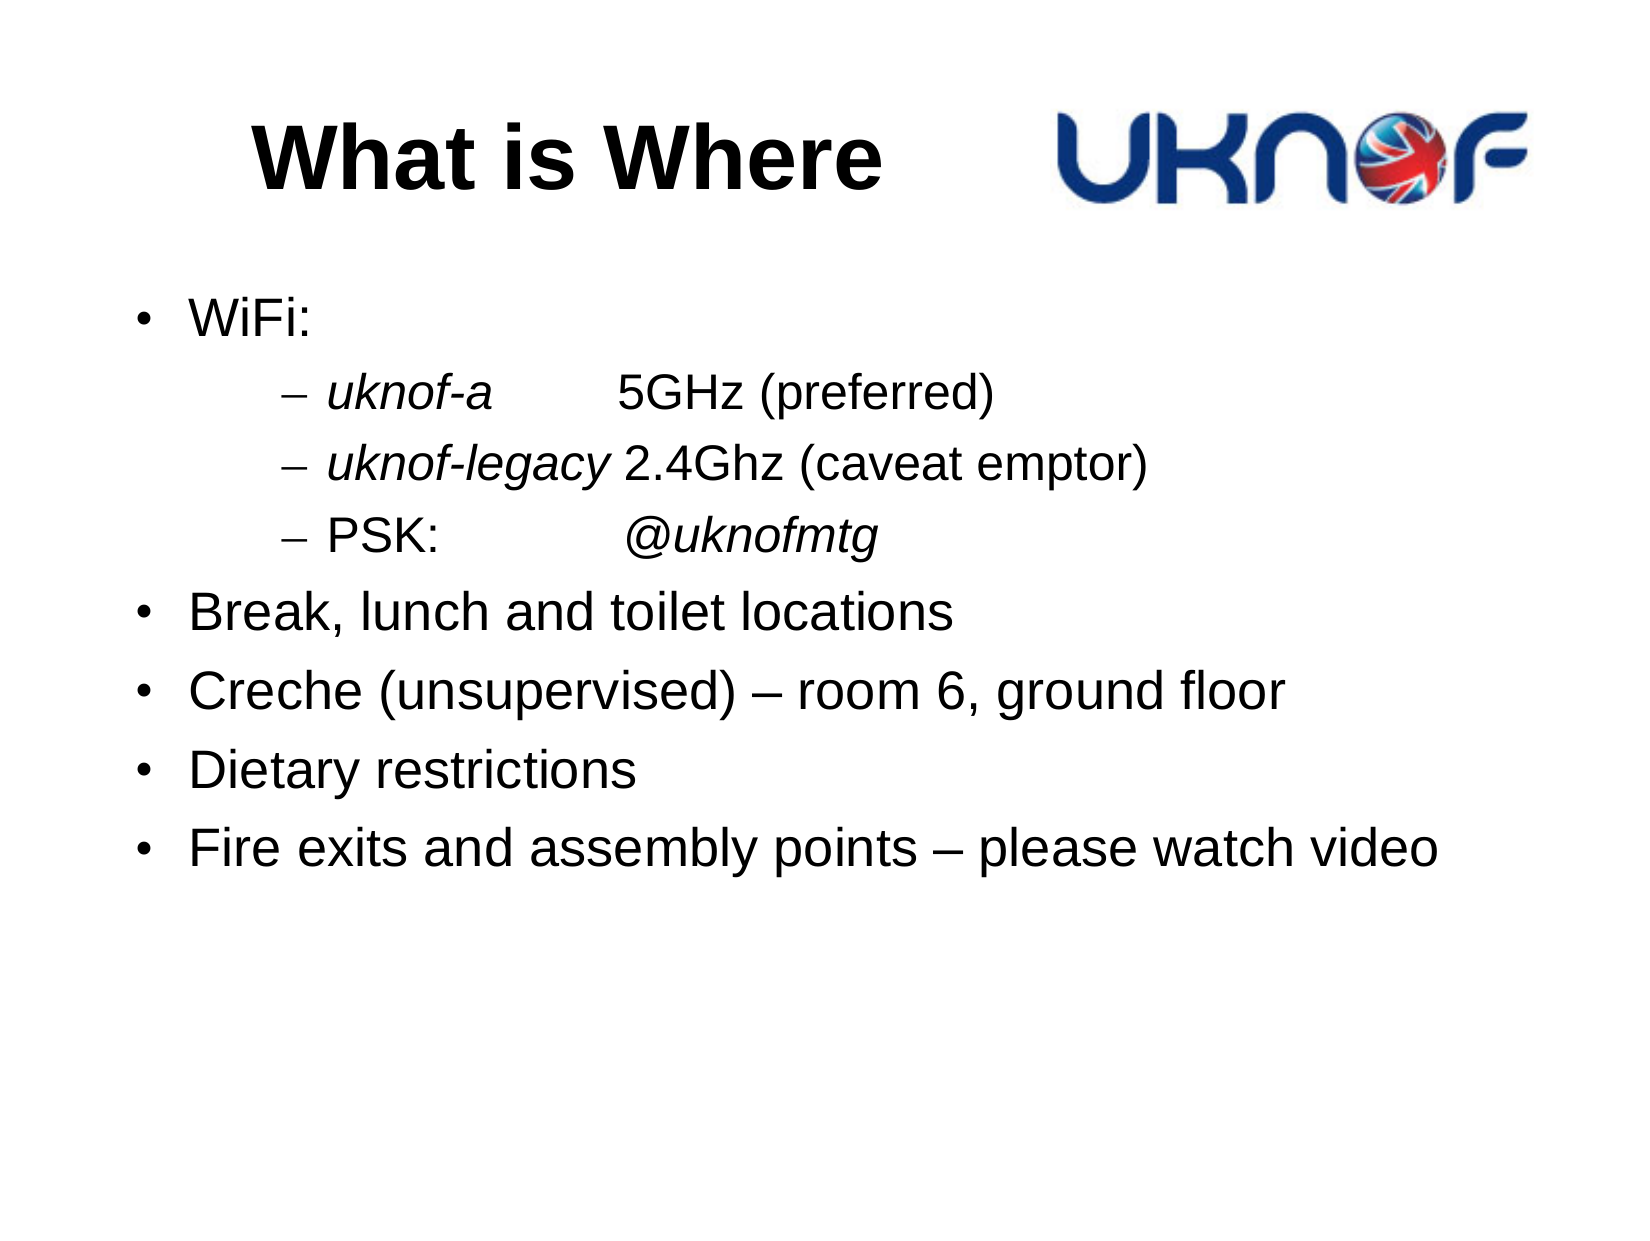

# What is Where
WiFi:
uknof-a		 5GHz (preferred)
uknof-legacy 2.4Ghz (caveat emptor)
PSK: @uknofmtg
Break, lunch and toilet locations
Creche (unsupervised) – room 6, ground floor
Dietary restrictions
Fire exits and assembly points – please watch video